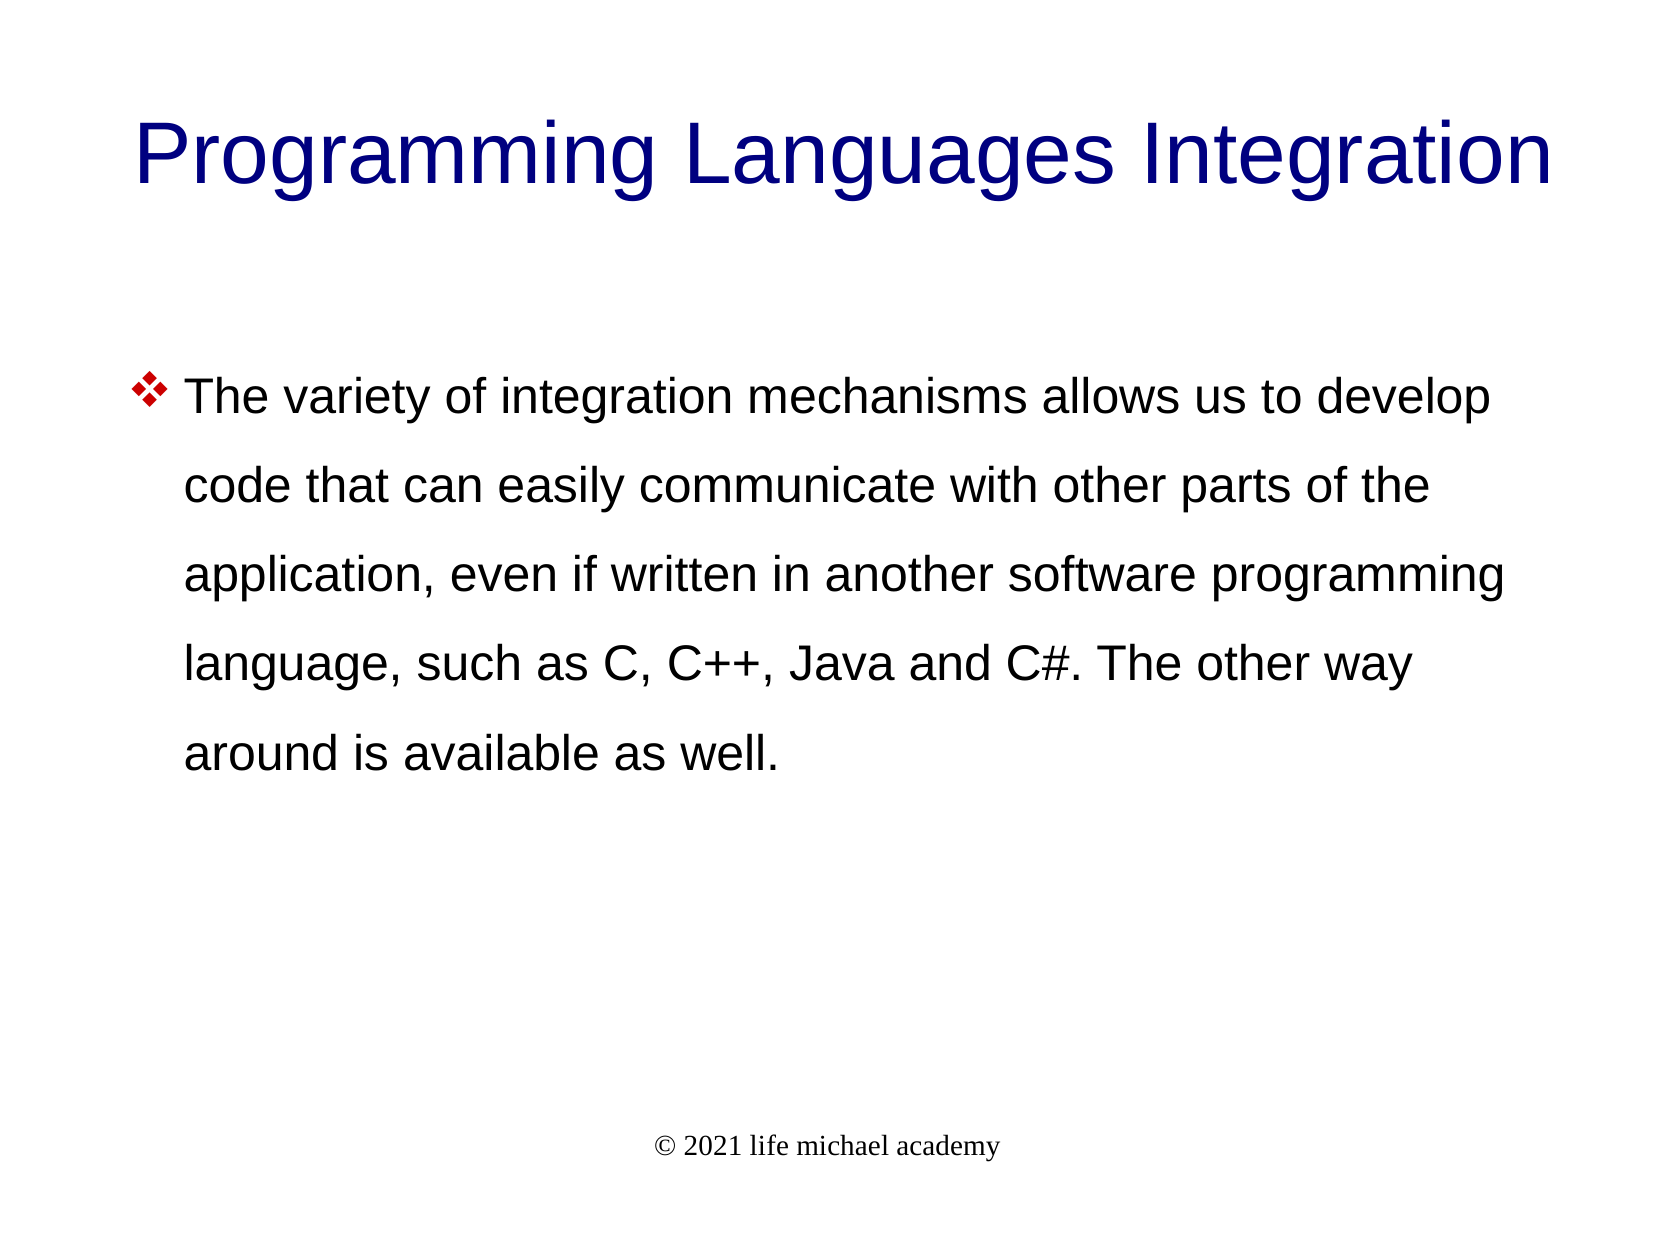

# Programming Languages Integration
The variety of integration mechanisms allows us to develop code that can easily communicate with other parts of the application, even if written in another software programming language, such as C, C++, Java and C#. The other way around is available as well.
© 2021 life michael academy